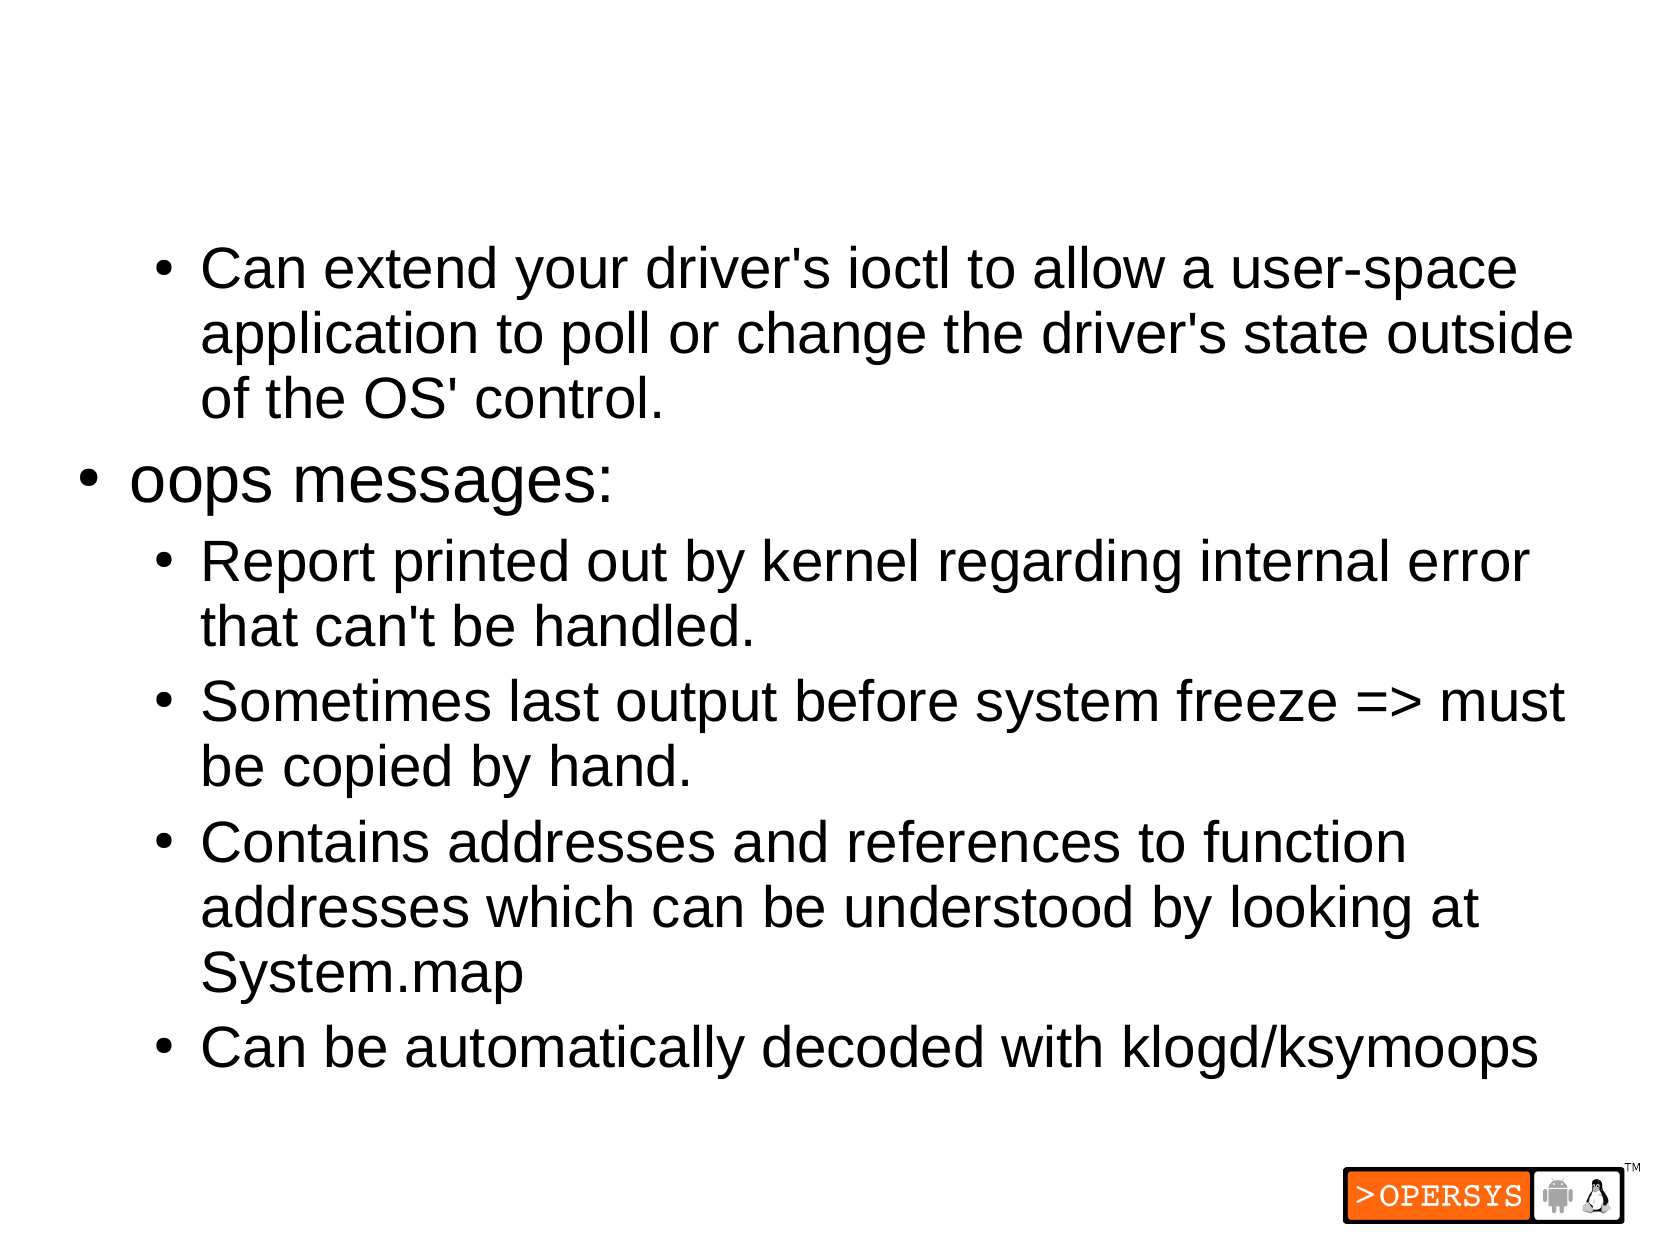

# Can extend your driver's ioctl to allow a user-space application to poll or change the driver's state outside of the OS' control.
oops messages:
Report printed out by kernel regarding internal error that can't be handled.
Sometimes last output before system freeze => must be copied by hand.
Contains addresses and references to function addresses which can be understood by looking at System.map
Can be automatically decoded with klogd/ksymoops